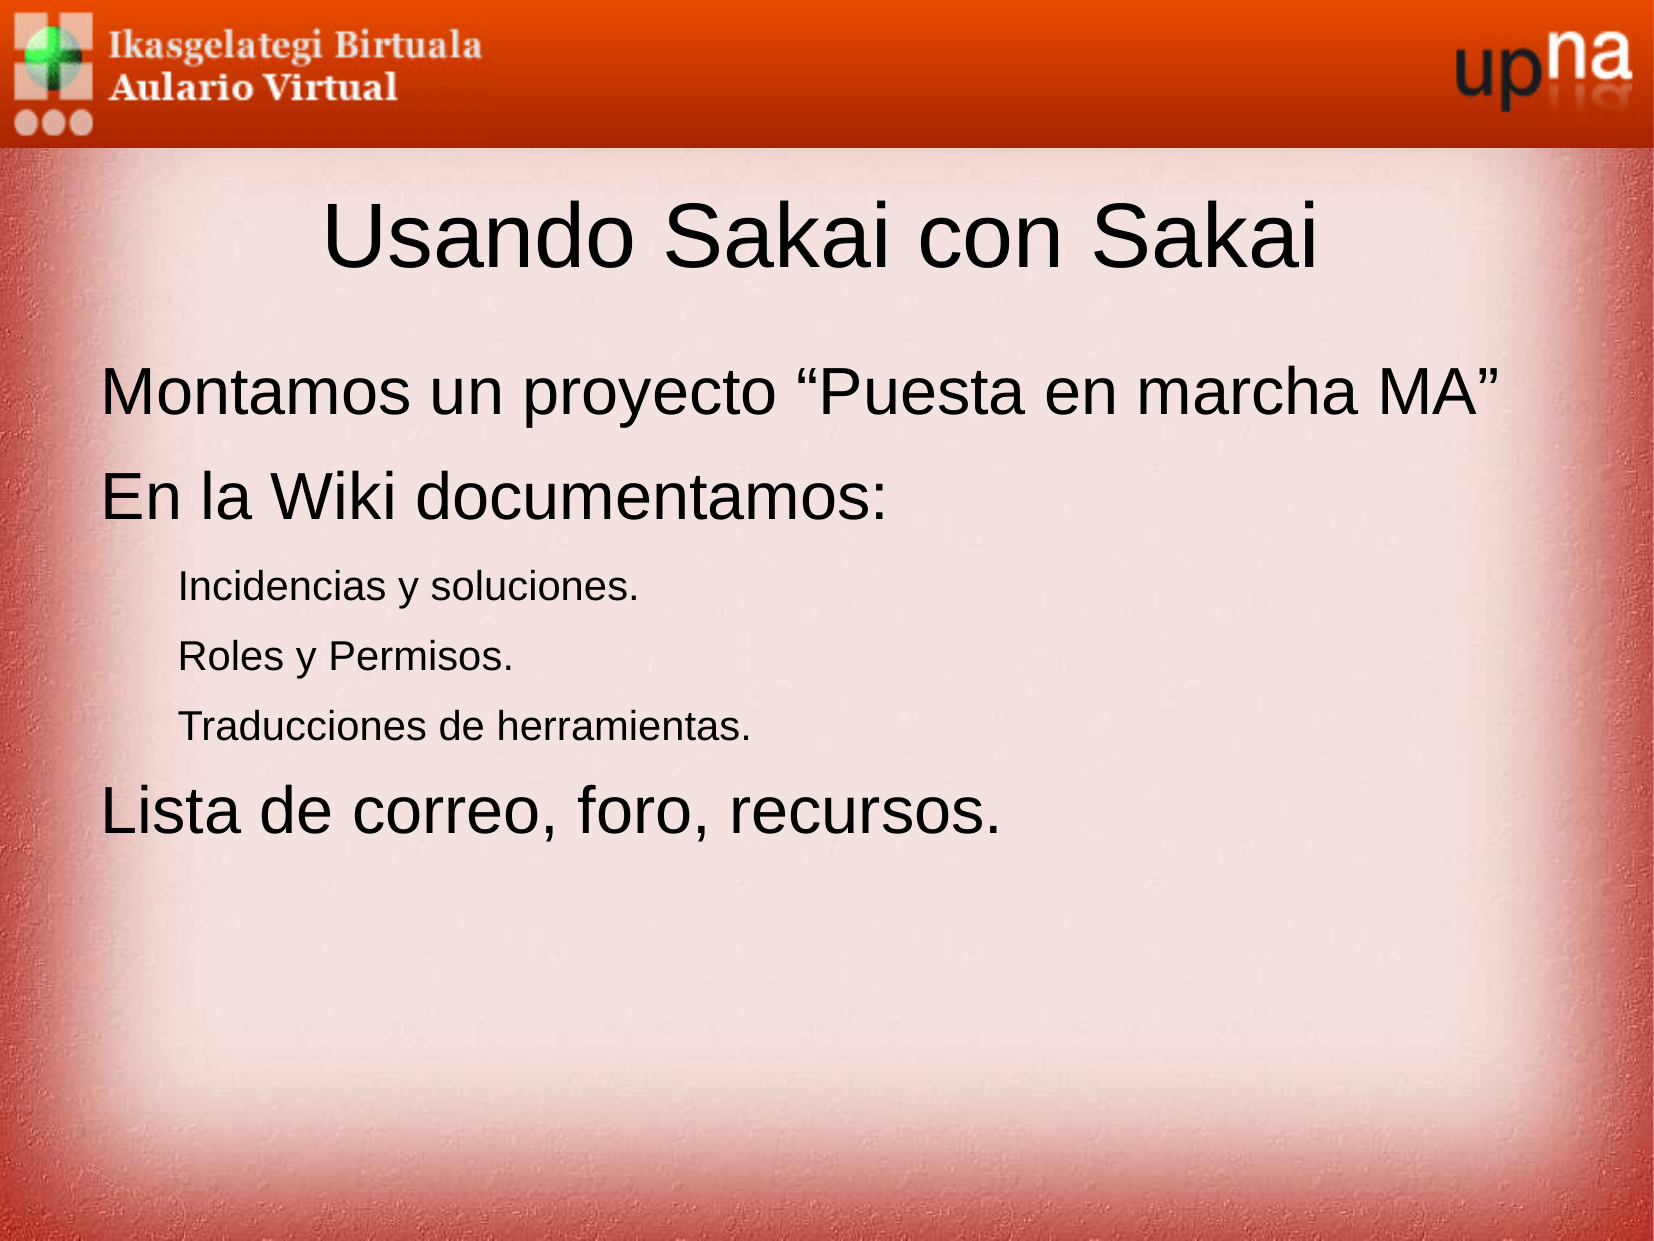

# Usando Sakai con Sakai
Montamos un proyecto “Puesta en marcha MA”
En la Wiki documentamos:
Incidencias y soluciones.
Roles y Permisos.
Traducciones de herramientas.
Lista de correo, foro, recursos.